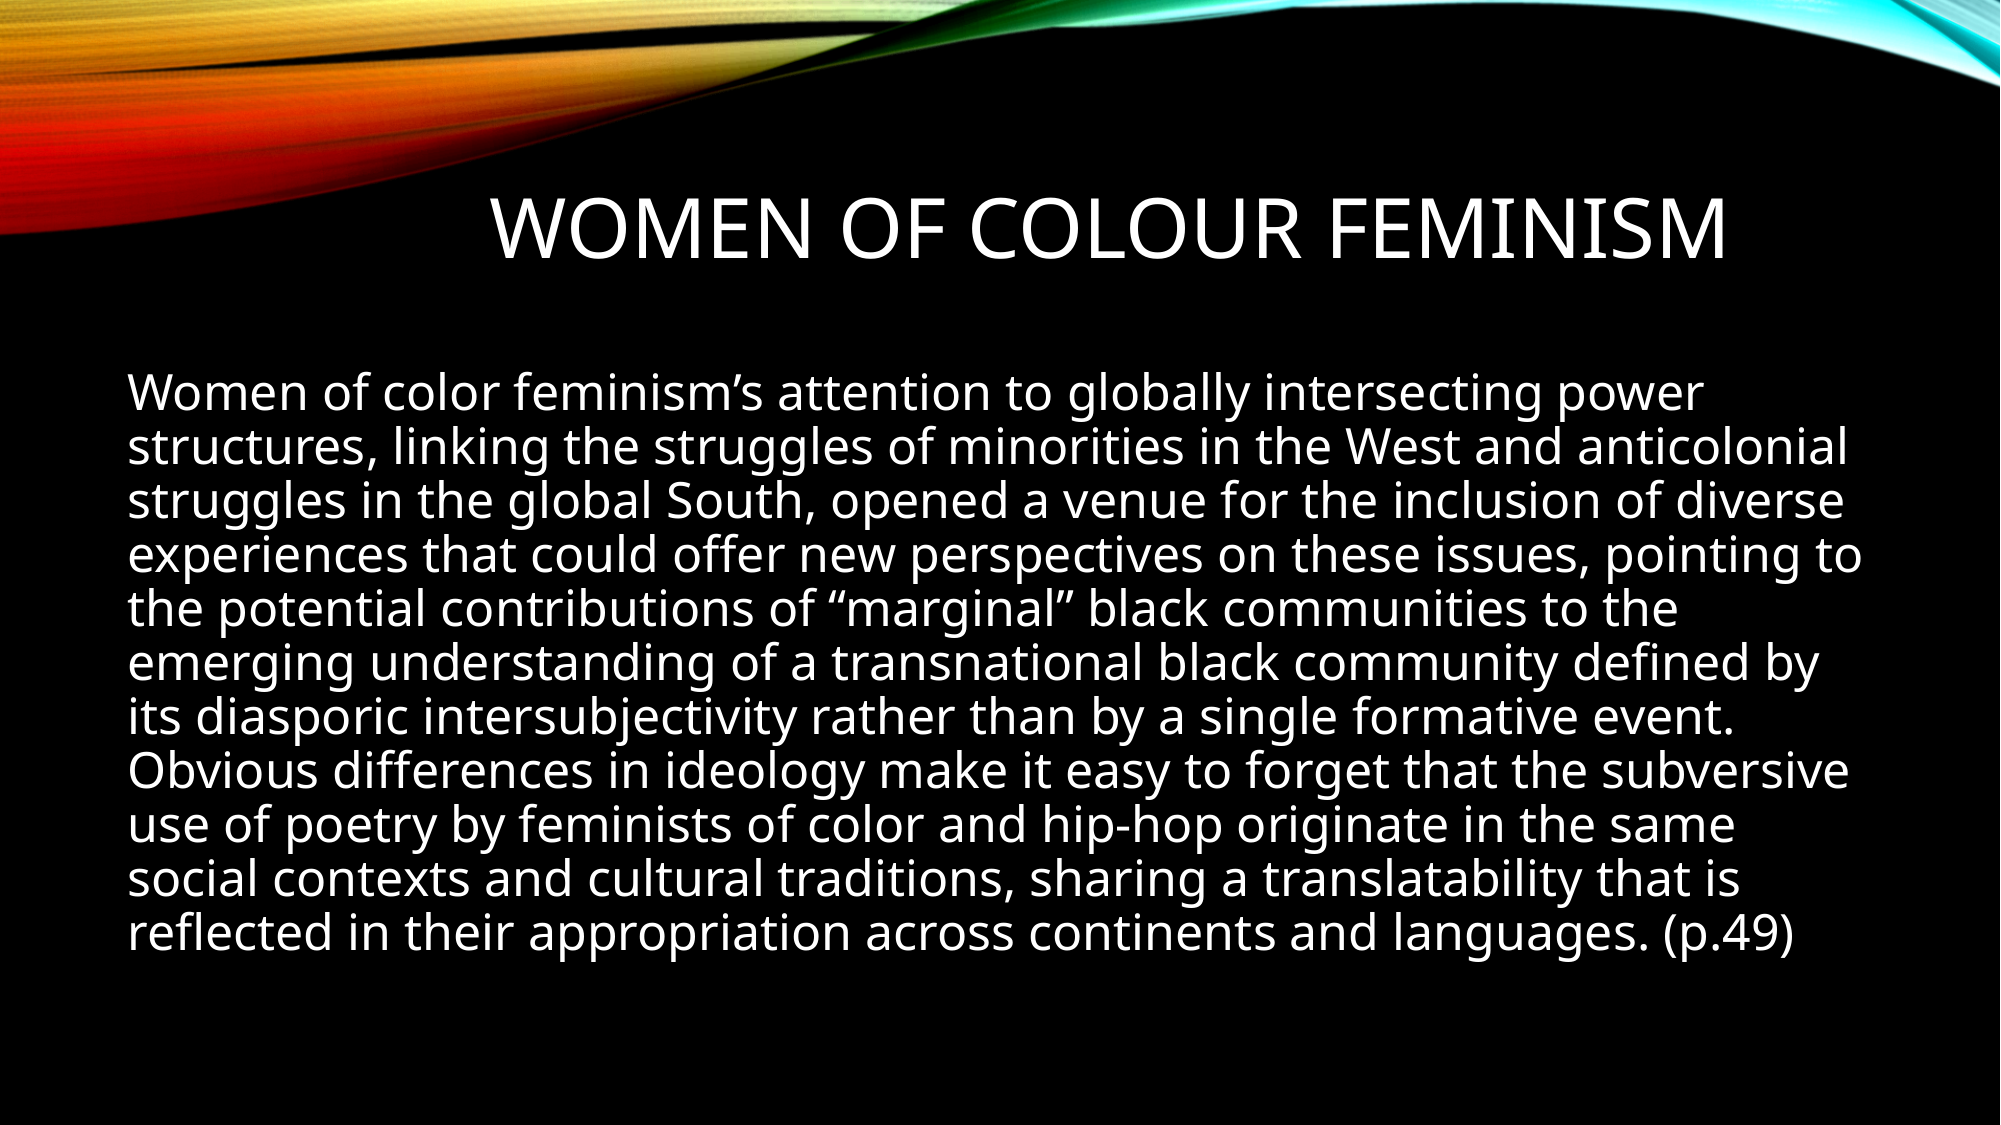

# Women of colour feminism
Women of color feminism’s attention to globally intersecting power structures, linking the struggles of minorities in the West and anticolonial struggles in the global South, opened a venue for the inclusion of diverse experiences that could offer new perspectives on these issues, pointing to the potential contributions of “marginal” black communities to the emerging understanding of a transnational black community defined by its diasporic intersubjectivity rather than by a single formative event. Obvious differences in ideology make it easy to forget that the subversive use of poetry by feminists of color and hip-hop originate in the same social contexts and cultural traditions, sharing a translatability that is reflected in their appropriation across continents and languages. (p.49)